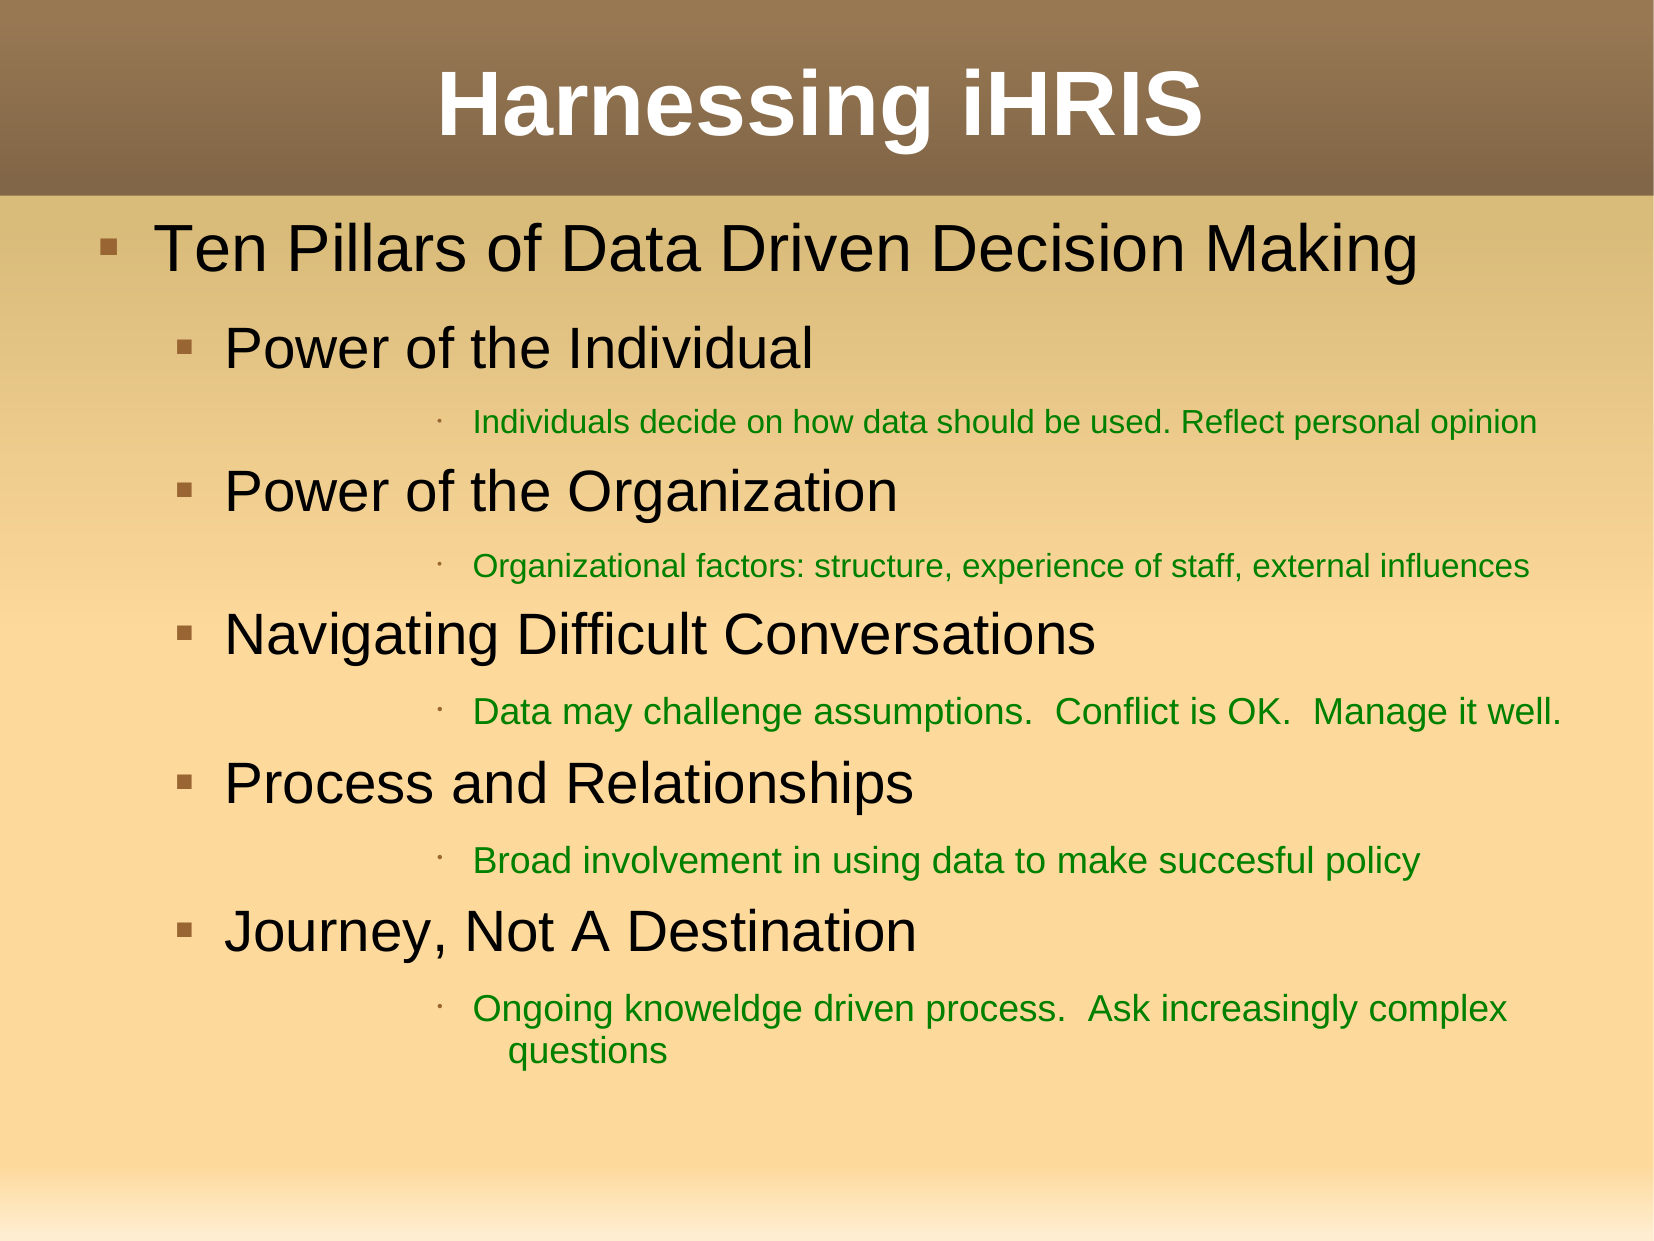

# Harnessing iHRIS
Ten Pillars of Data Driven Decision Making
Power of the Individual
Individuals decide on how data should be used. Reflect personal opinion
Power of the Organization
Organizational factors: structure, experience of staff, external influences
Navigating Difficult Conversations
Data may challenge assumptions. Conflict is OK. Manage it well.
Process and Relationships
Broad involvement in using data to make succesful policy
Journey, Not A Destination
Ongoing knoweldge driven process. Ask increasingly complex questions